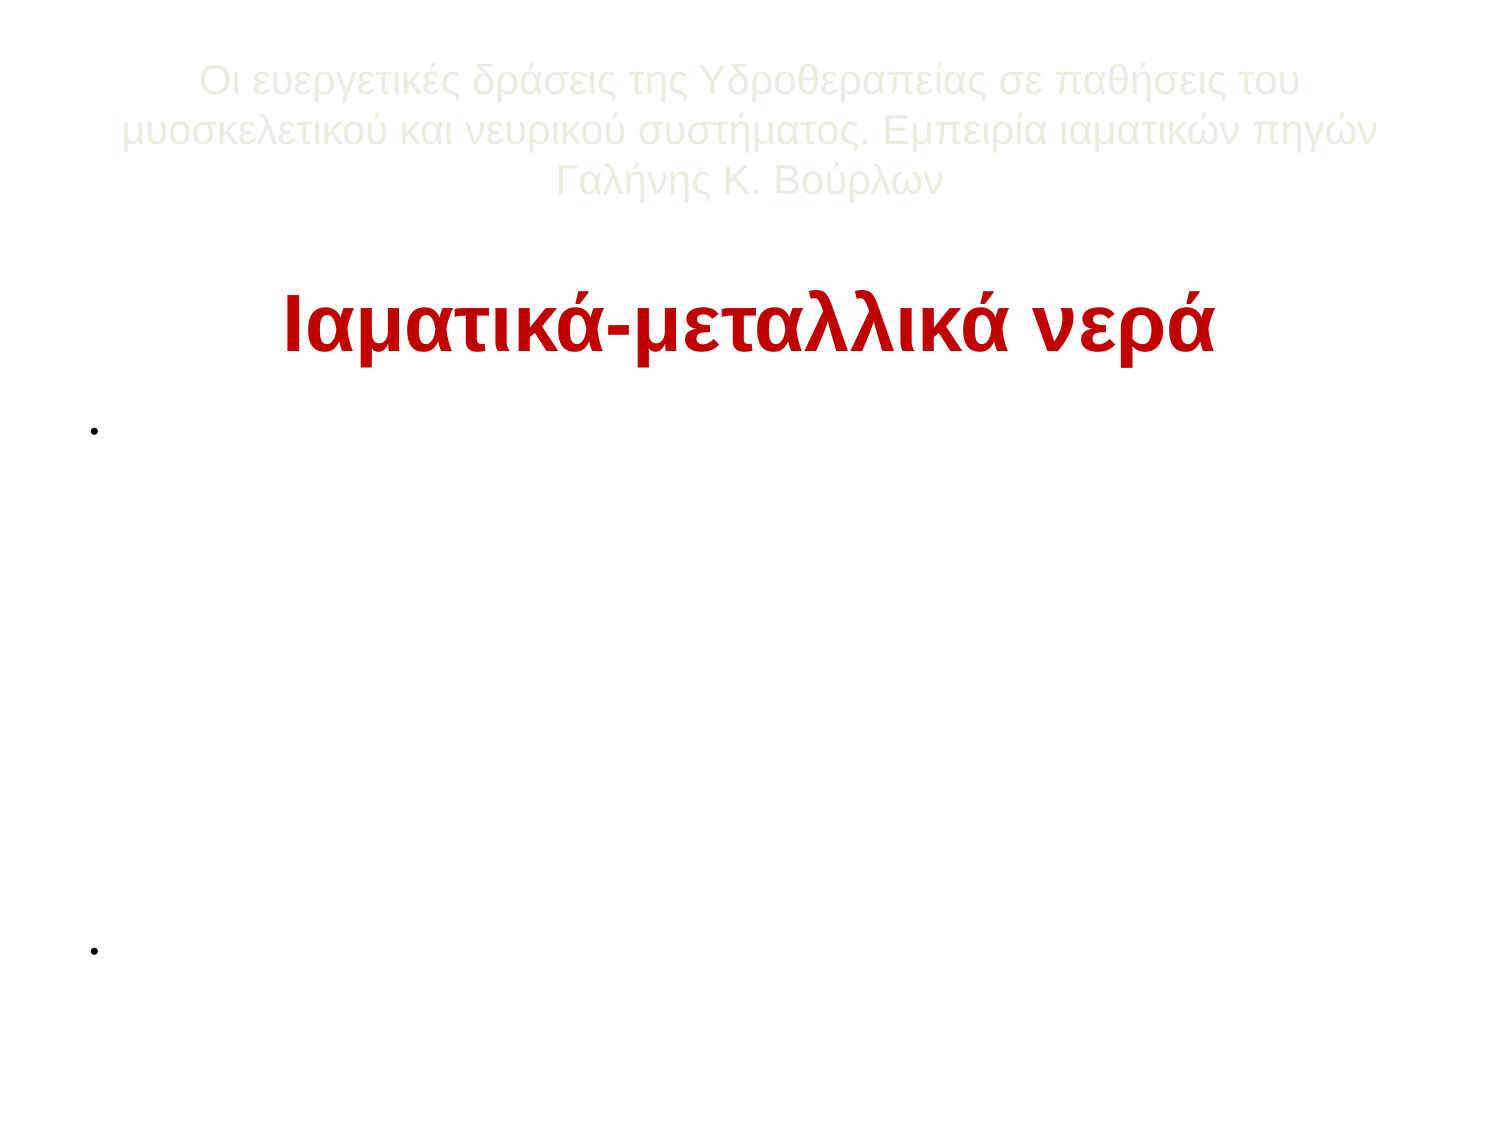

# Οι ευεργετικές δράσεις της Υδροθεραπείας σε παθήσεις του μυοσκελετικού και νευρικού συστήματος. Εμπειρία ιαματικών πηγών Γαλήνης Κ. Βούρλων
Ιαματικά-μεταλλικά νερά
Μεταλλικά ονομάζονται τα νερά μιας πηγής όταν περιέχουν σε αυξημένη συγκέντρωση στερεά ή αεριώδη συστατικά ή όταν έχουν υψηλή θερμοκρασία ή όταν περιέχουν ένα συστατικό σε μικρή μεν συγκέντρωση, αλλά με γνωστή φαρμακολογική επίδραση (υδρόθειο, εκπομπή ραδίου, σίδηρο, λίθιο, ιώδιο κ.α.).
Τα ιαματικά-μεταλλικά νερά περιέχουν διαλυμένα στερεά συστατικά σε ποσότητα μεγαλύτερη του 1 γραμμαρίου σε 1 κιλό νερού.